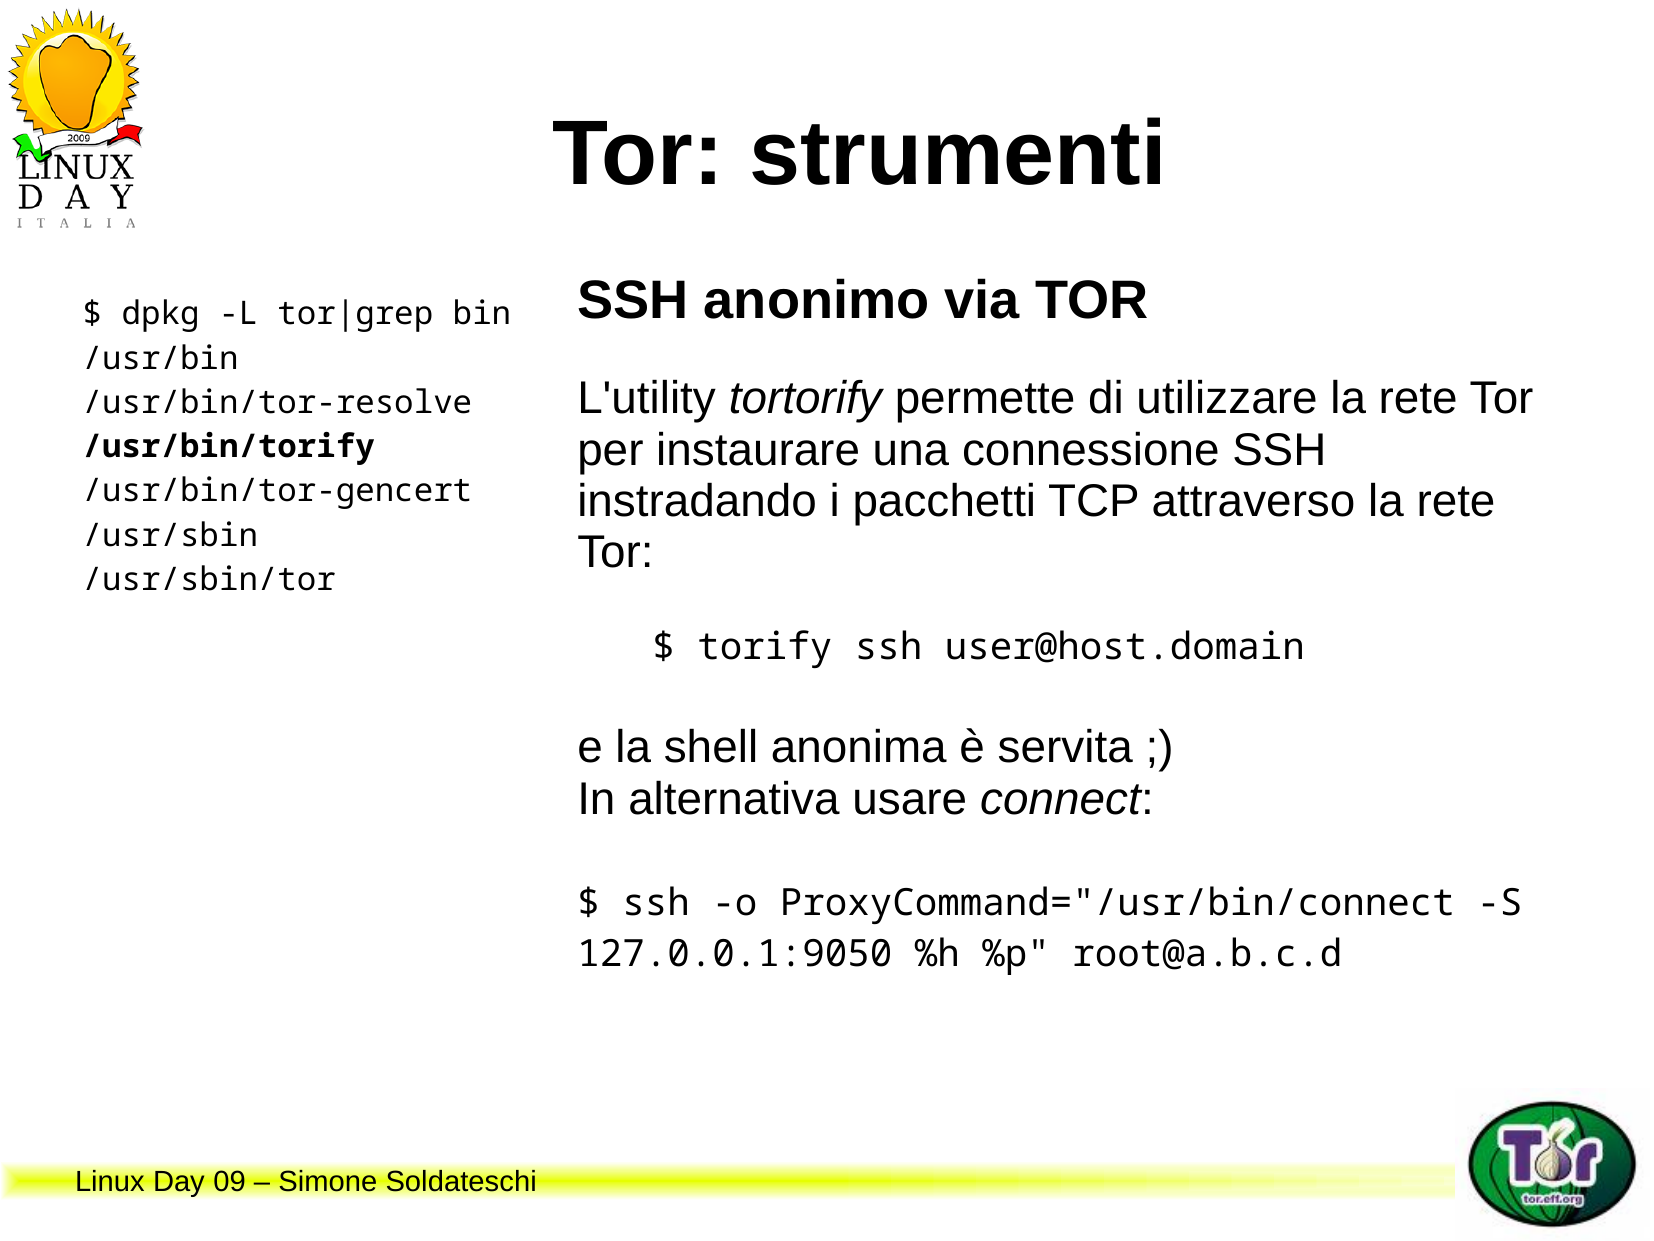

# Tor: strumenti
SSH anonimo via TOR
L'utility tortorify permette di utilizzare la rete Tor per instaurare una connessione SSH instradando i pacchetti TCP attraverso la rete Tor:
	$ torify ssh user@host.domain
e la shell anonima è servita ;)
In alternativa usare connect:
$ ssh -o ProxyCommand="/usr/bin/connect -S 127.0.0.1:9050 %h %p" root@a.b.c.d
$ dpkg -L tor|grep bin
/usr/bin
/usr/bin/tor-resolve
/usr/bin/torify
/usr/bin/tor-gencert
/usr/sbin
/usr/sbin/tor